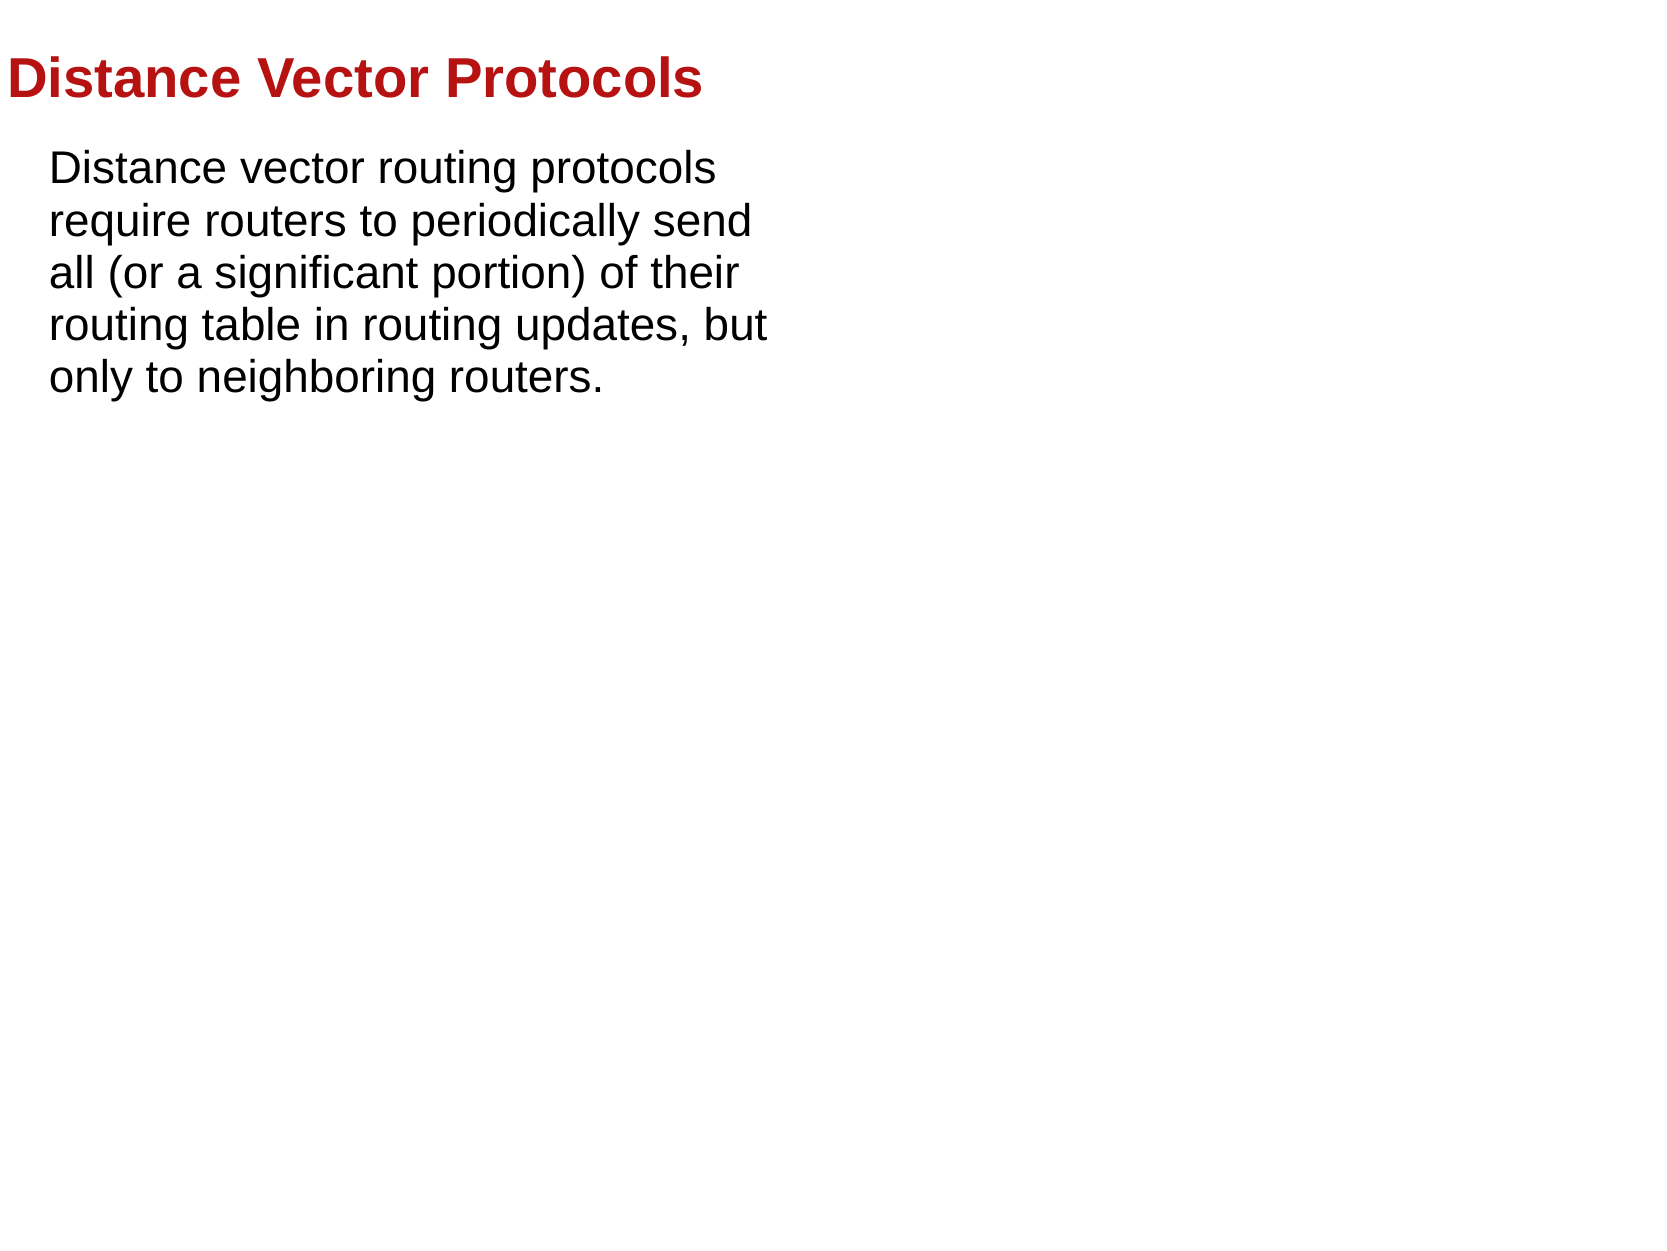

Distance Vector Protocols
Distance vector routing protocols require routers to periodically send all (or a significant portion) of their routing table in routing updates, but only to neighboring routers.